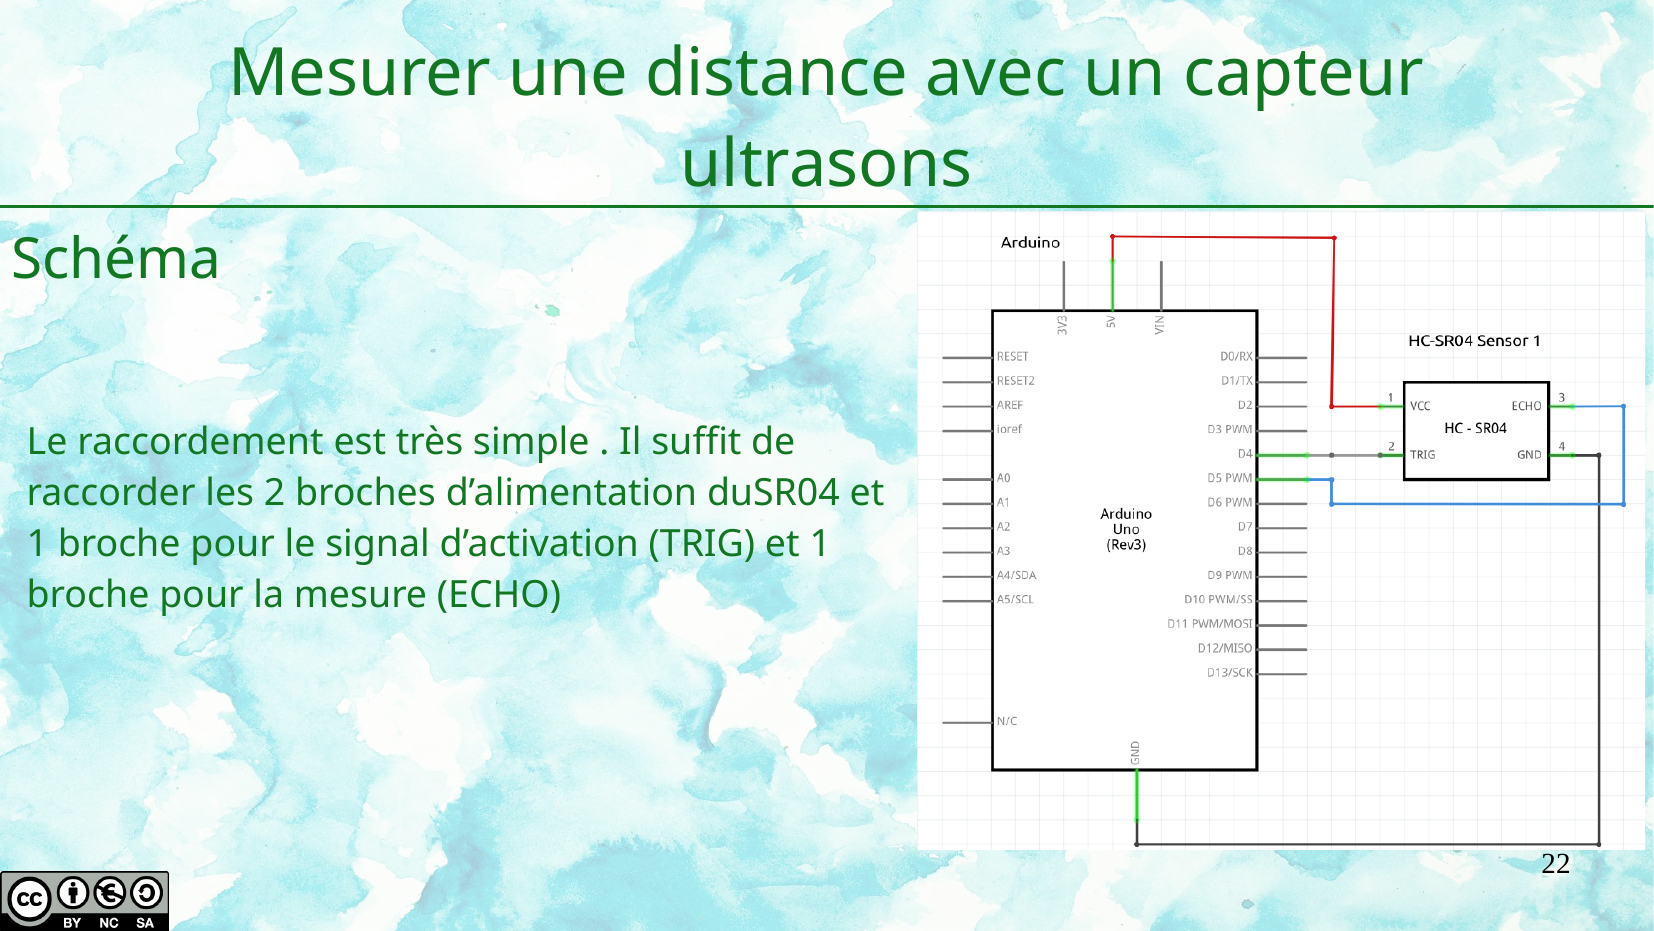

# Mesurer une distance avec un capteur ultrasons
Schéma
Le raccordement est très simple . Il suffit de raccorder les 2 broches d’alimentation duSR04 et 1 broche pour le signal d’activation (TRIG) et 1 broche pour la mesure (ECHO)
22